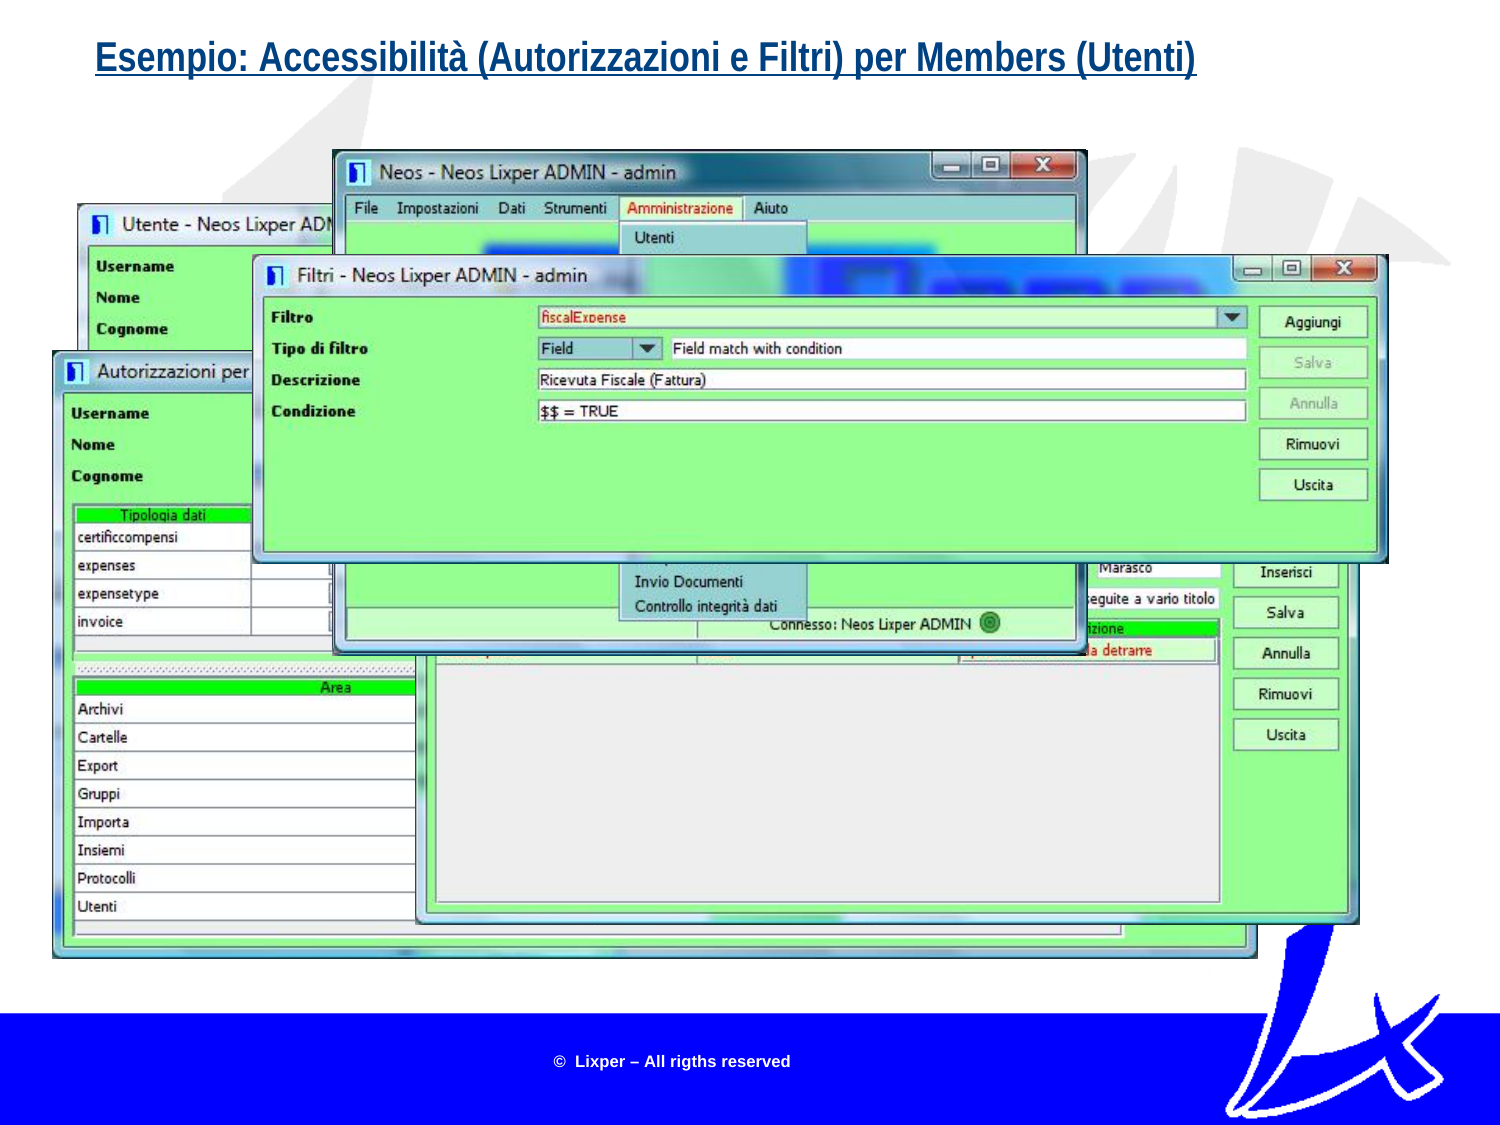

# Esempio: Accessibilità (Autorizzazioni e Filtri) per Members (Utenti)